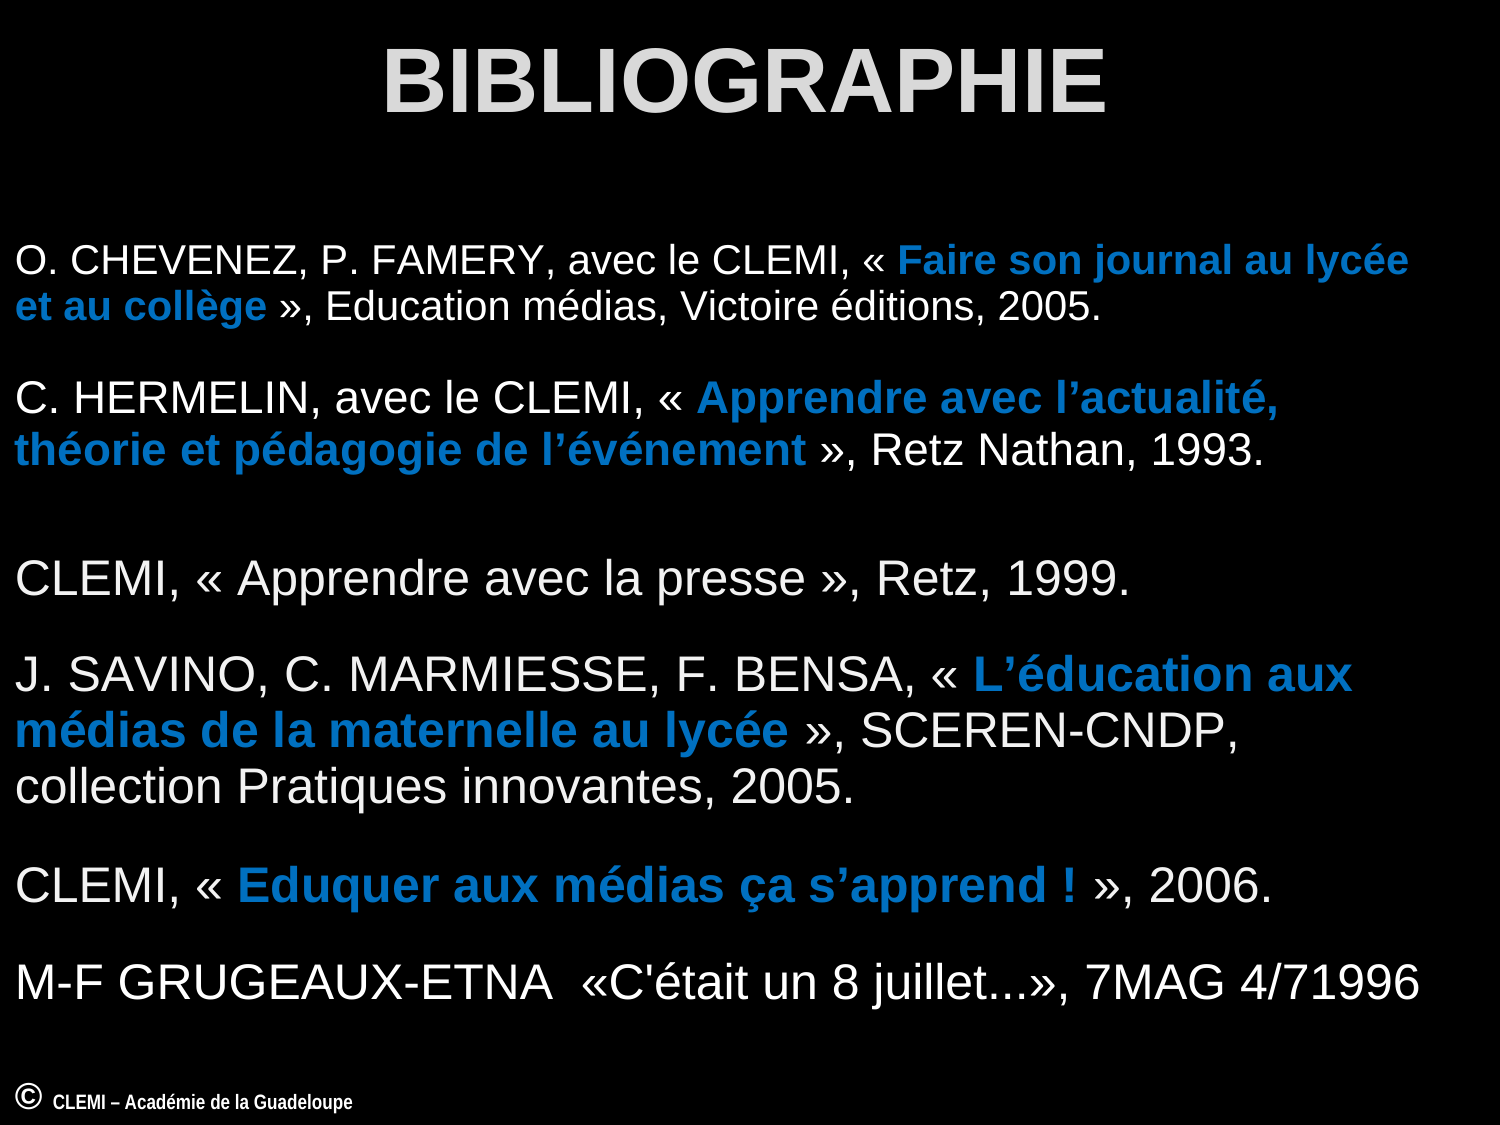

# BIBLIOGRAPHIE
O. CHEVENEZ, P. FAMERY, avec le CLEMI, « Faire son journal au lycée  et au collège », Education médias, Victoire éditions, 2005.
C. HERMELIN, avec le CLEMI, « Apprendre avec l’actualité, théorie et pédagogie de l’événement », Retz Nathan, 1993.
CLEMI, « Apprendre avec la presse », Retz, 1999.
J. SAVINO, C. MARMIESSE, F. BENSA, « L’éducation aux médias de la maternelle au lycée », SCEREN-CNDP, collection Pratiques innovantes, 2005.
CLEMI, « Eduquer aux médias ça s’apprend ! », 2006.
M-F GRUGEAUX-ETNA «C'était un 8 juillet...», 7MAG 4/71996
© CLEMI – Académie de la Guadeloupe